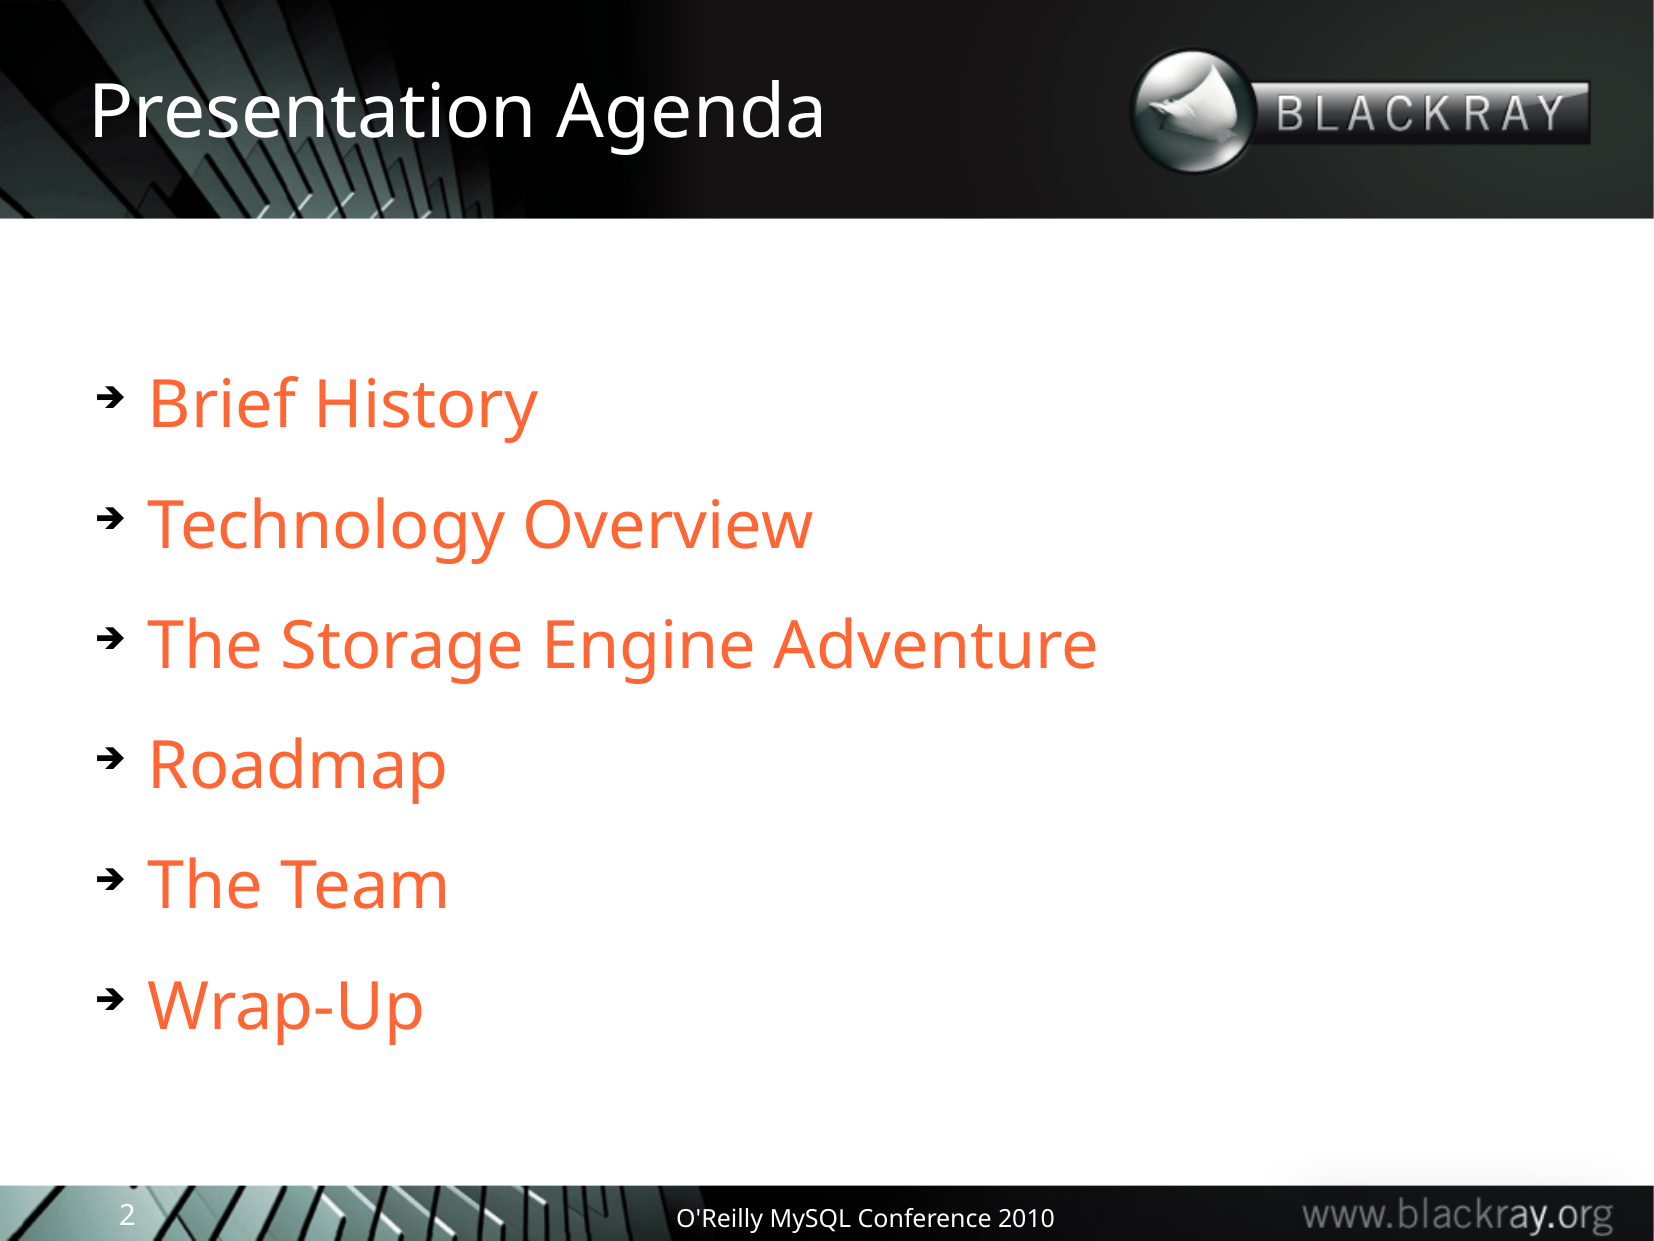

# Presentation Agenda
Brief History
Technology Overview
The Storage Engine Adventure
Roadmap
The Team
Wrap-Up